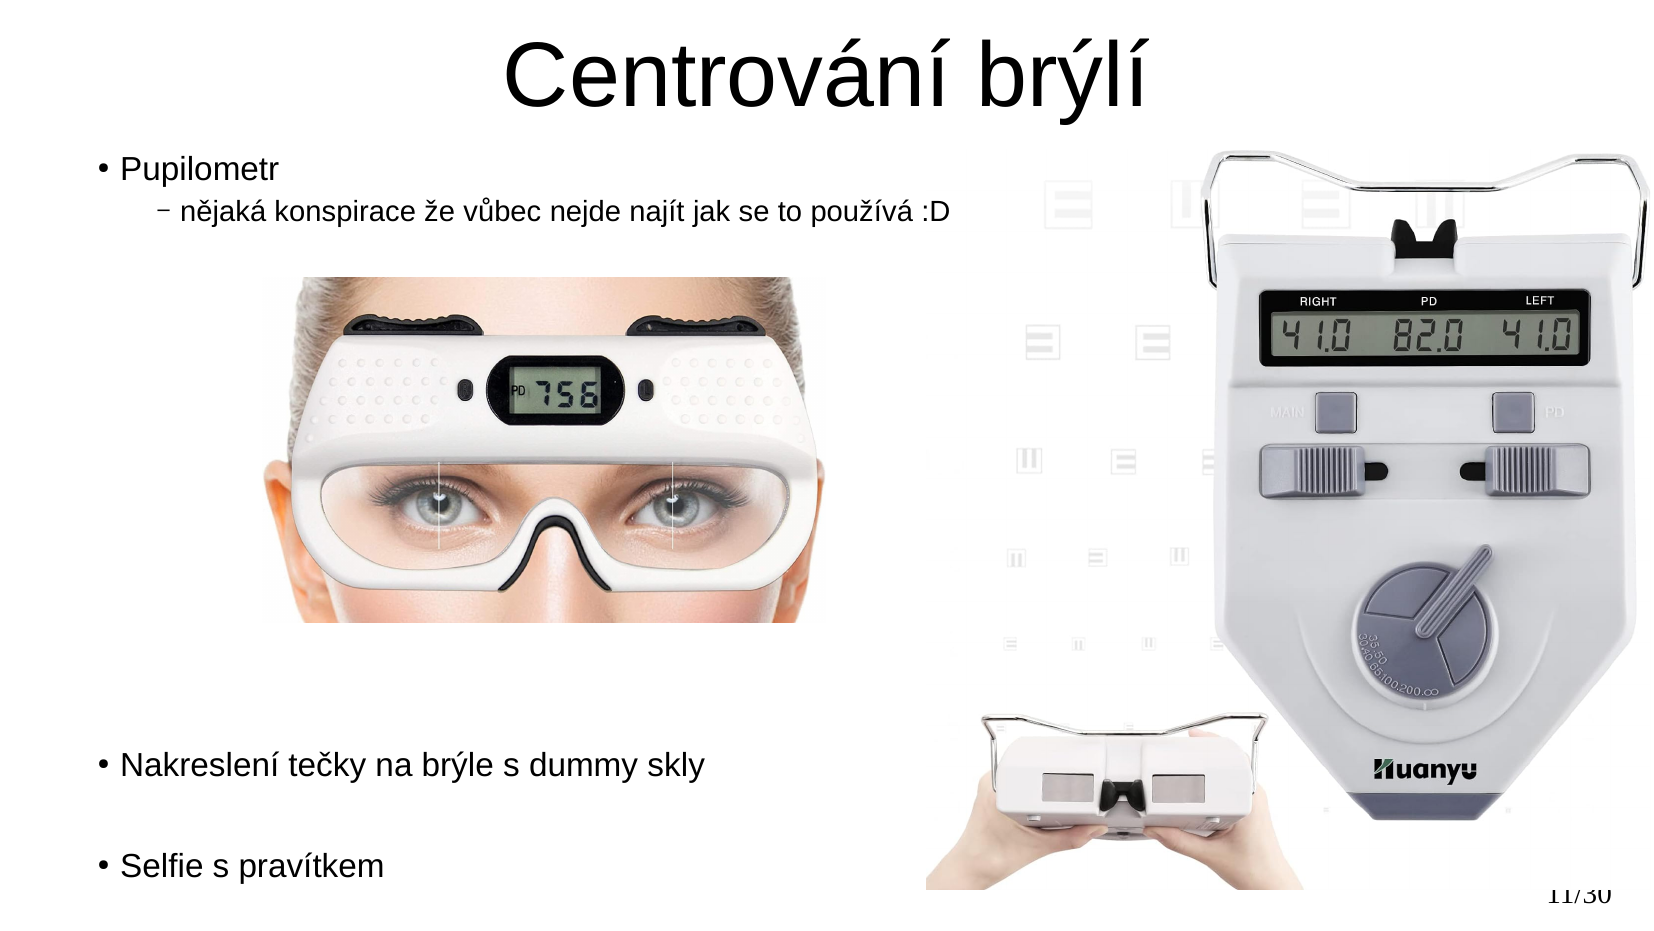

# Centrování brýlí
Pupilometr
nějaká konspirace že vůbec nejde najít jak se to používá :D
Nakreslení tečky na brýle s dummy skly
Selfie s pravítkem
11